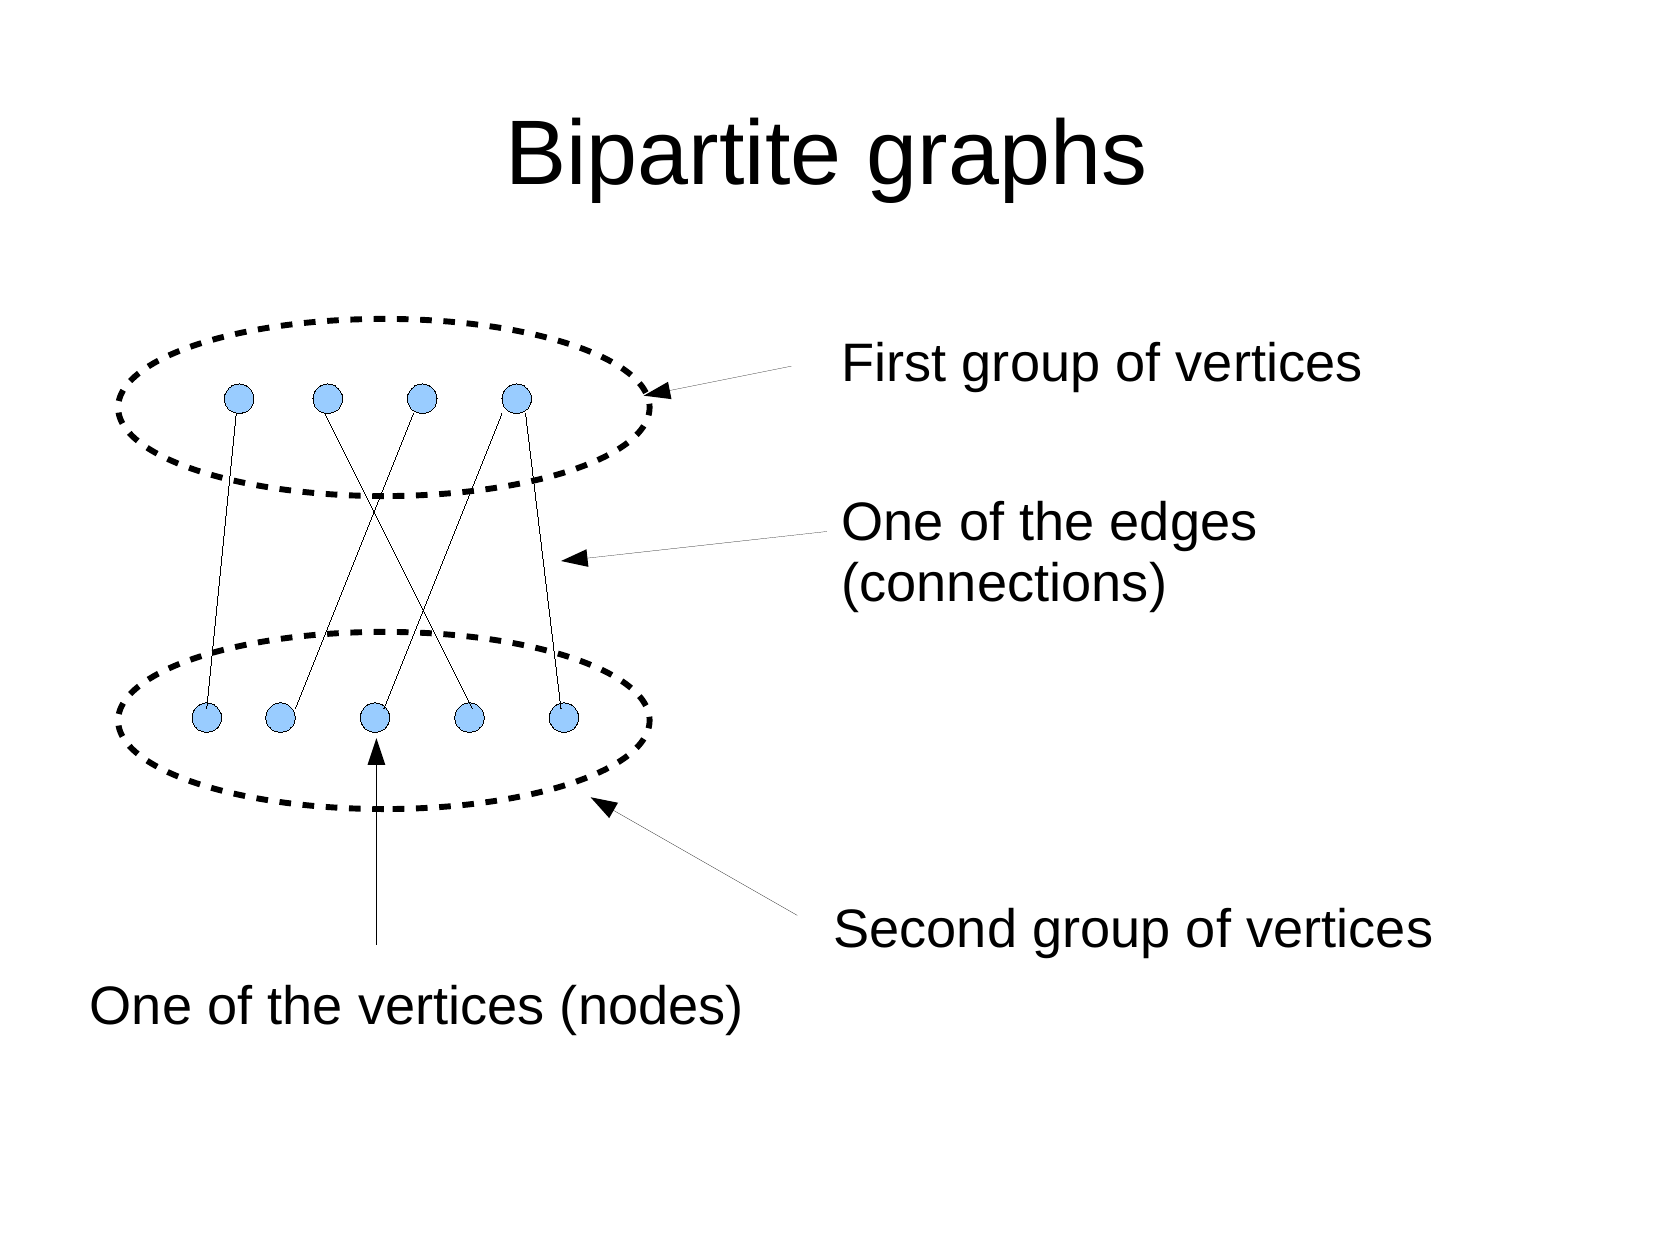

# Bipartite graphs
First group of vertices
One of the edges (connections)
Second group of vertices
One of the vertices (nodes)